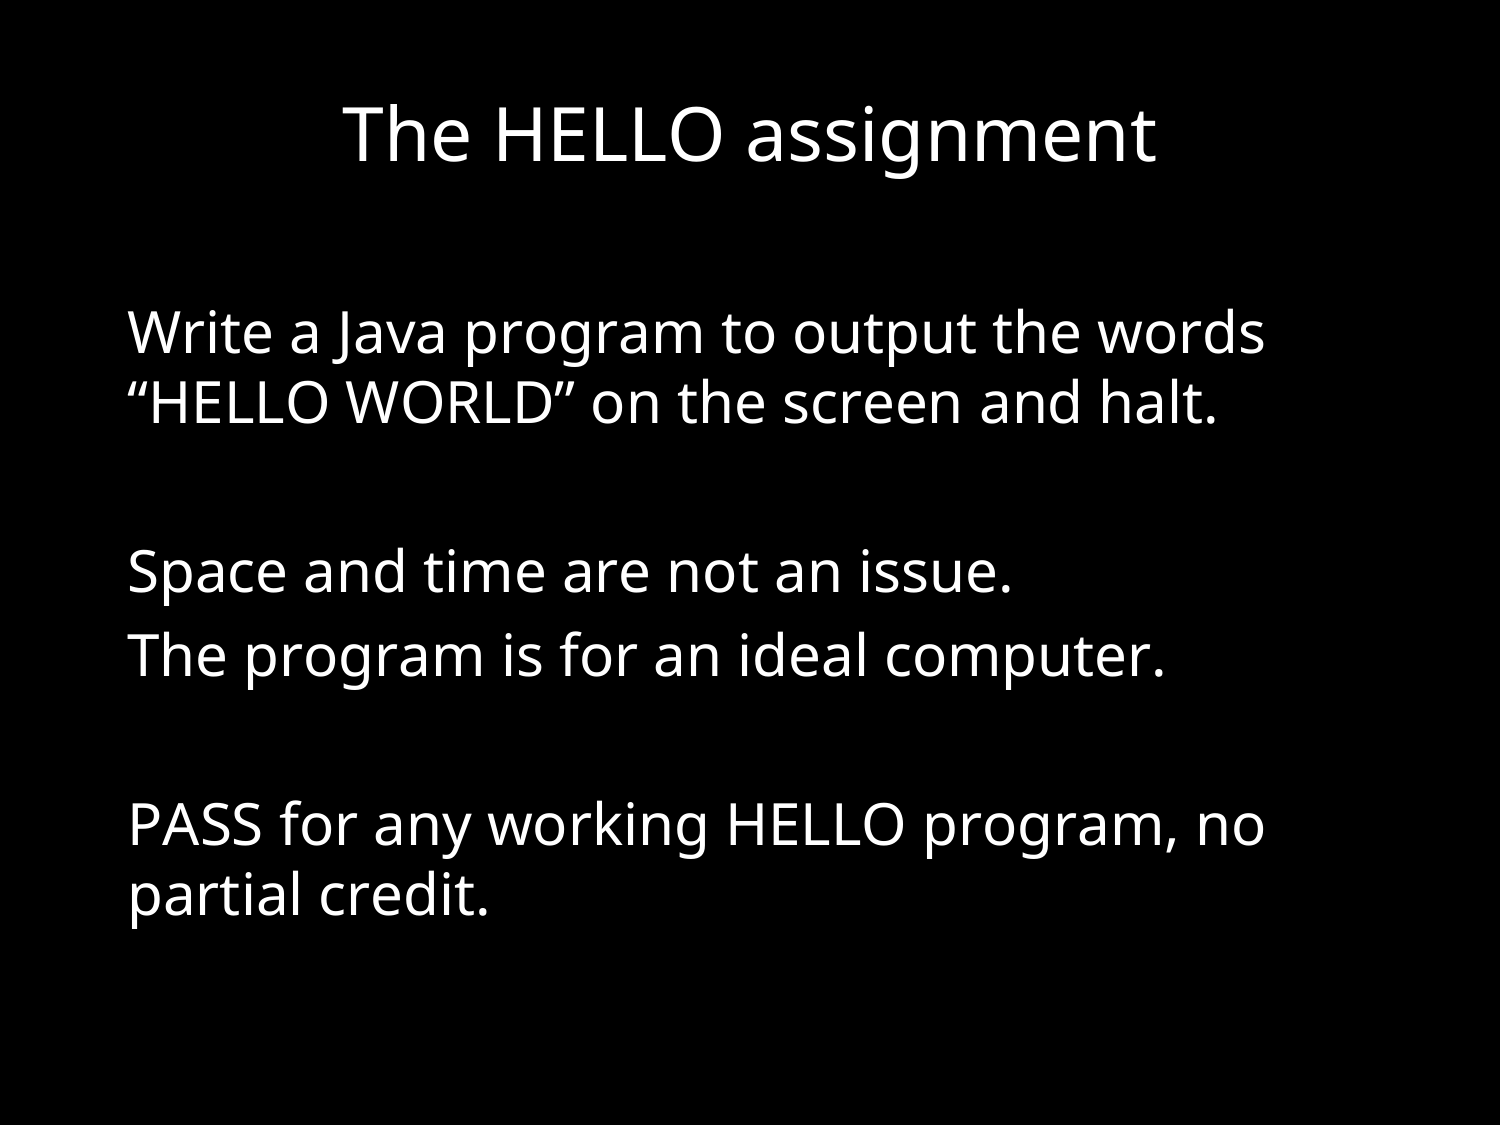

The HELLO assignment
Write a Java program to output the words “HELLO WORLD” on the screen and halt.
Space and time are not an issue.
The program is for an ideal computer.
PASS for any working HELLO program, no partial credit.